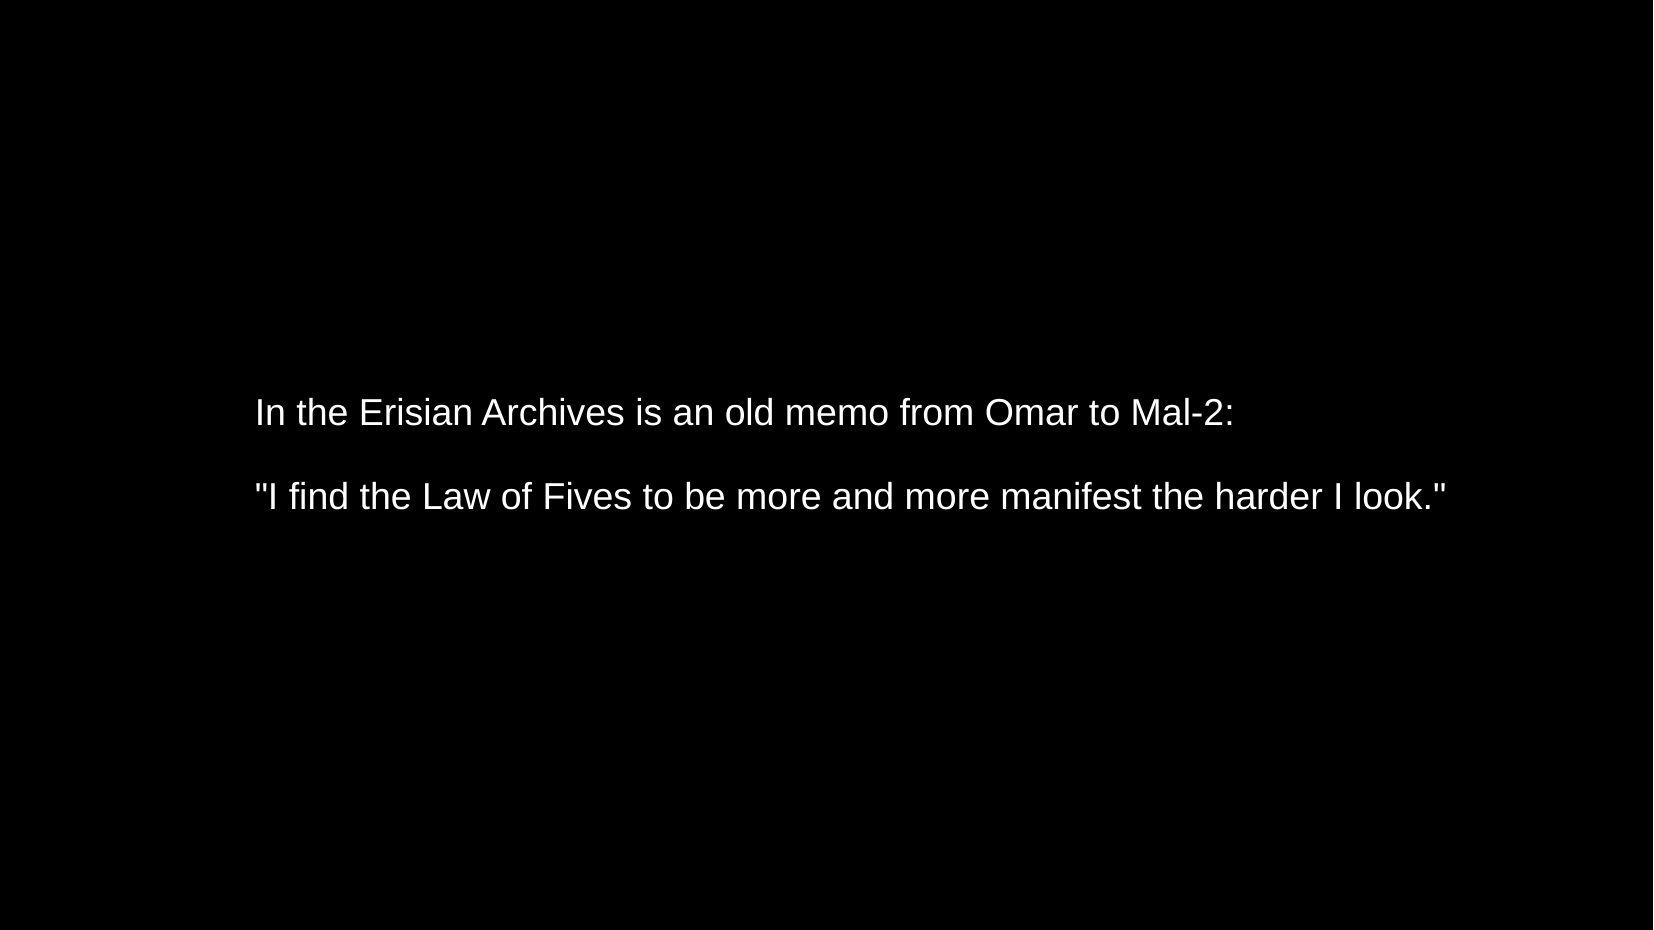

In the Erisian Archives is an old memo from Omar to Mal-2:
"I find the Law of Fives to be more and more manifest the harder I look."